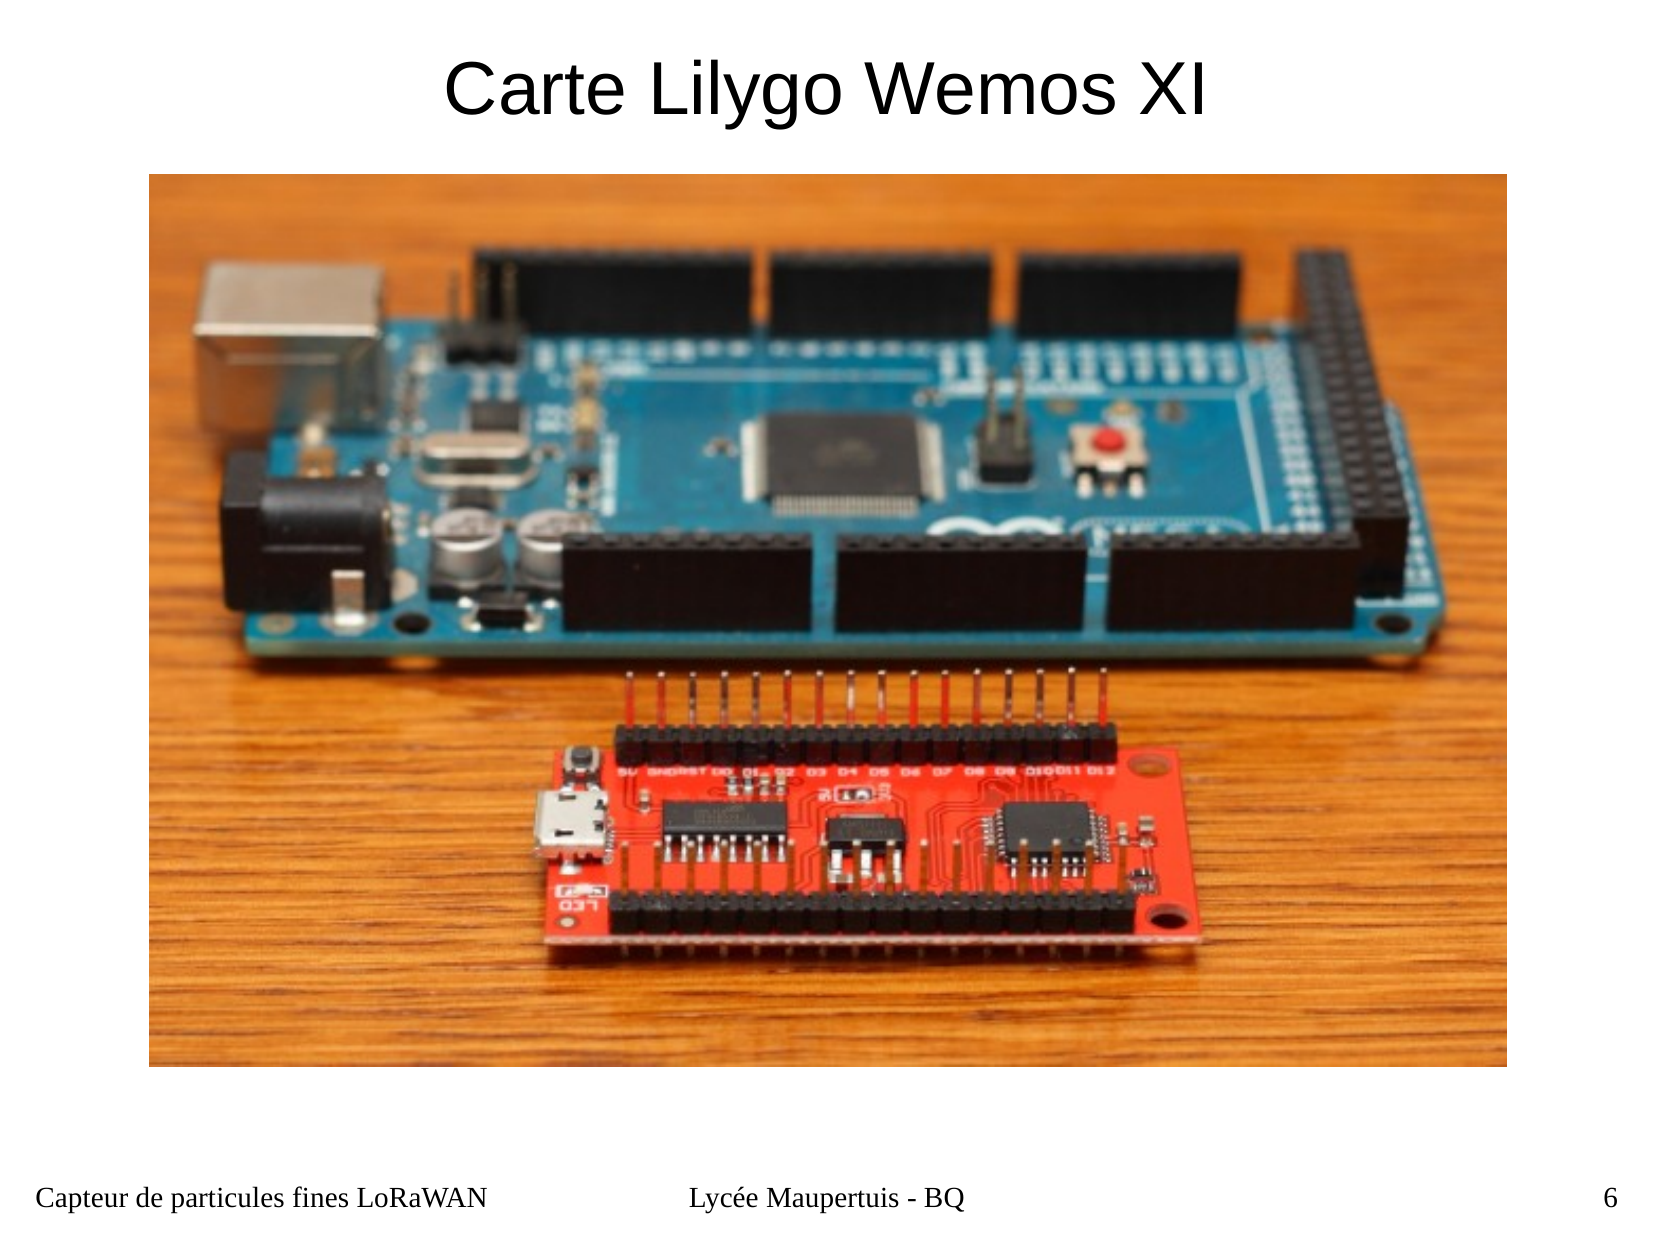

# Carte Lilygo Wemos XI
Capteur de particules fines LoRaWAN
Lycée Maupertuis - BQ
6